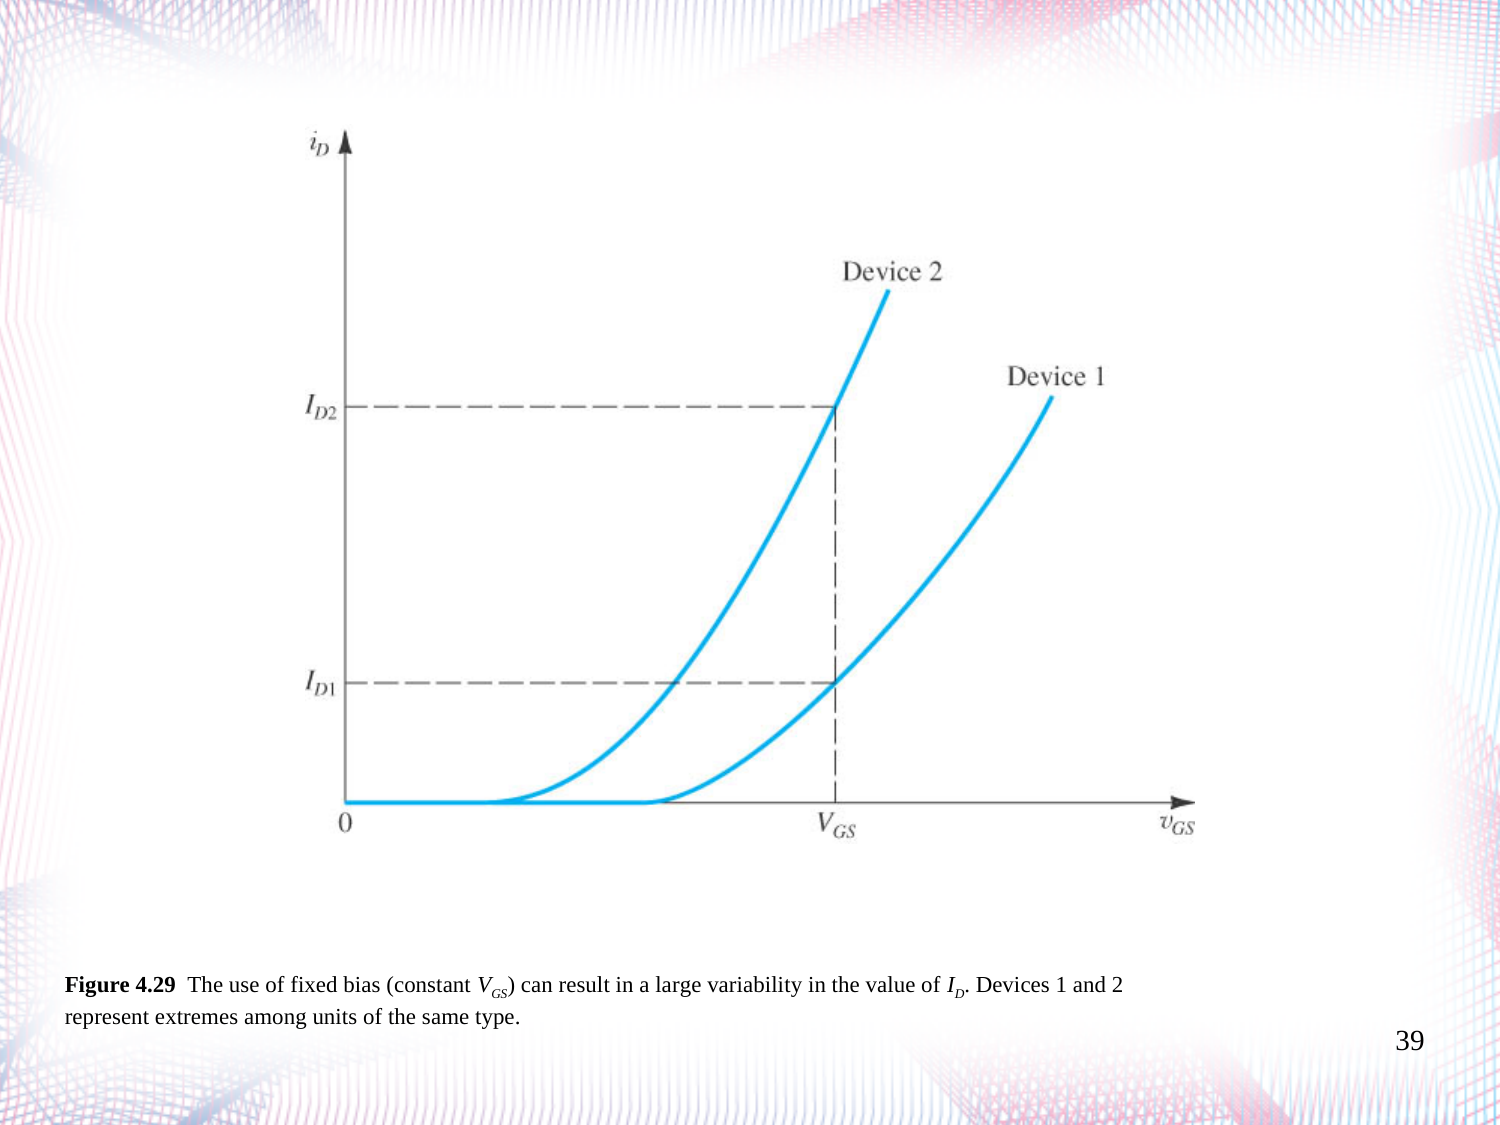

Figure 4.29 The use of fixed bias (constant VGS) can result in a large variability in the value of ID. Devices 1 and 2 represent extremes among units of the same type.
39